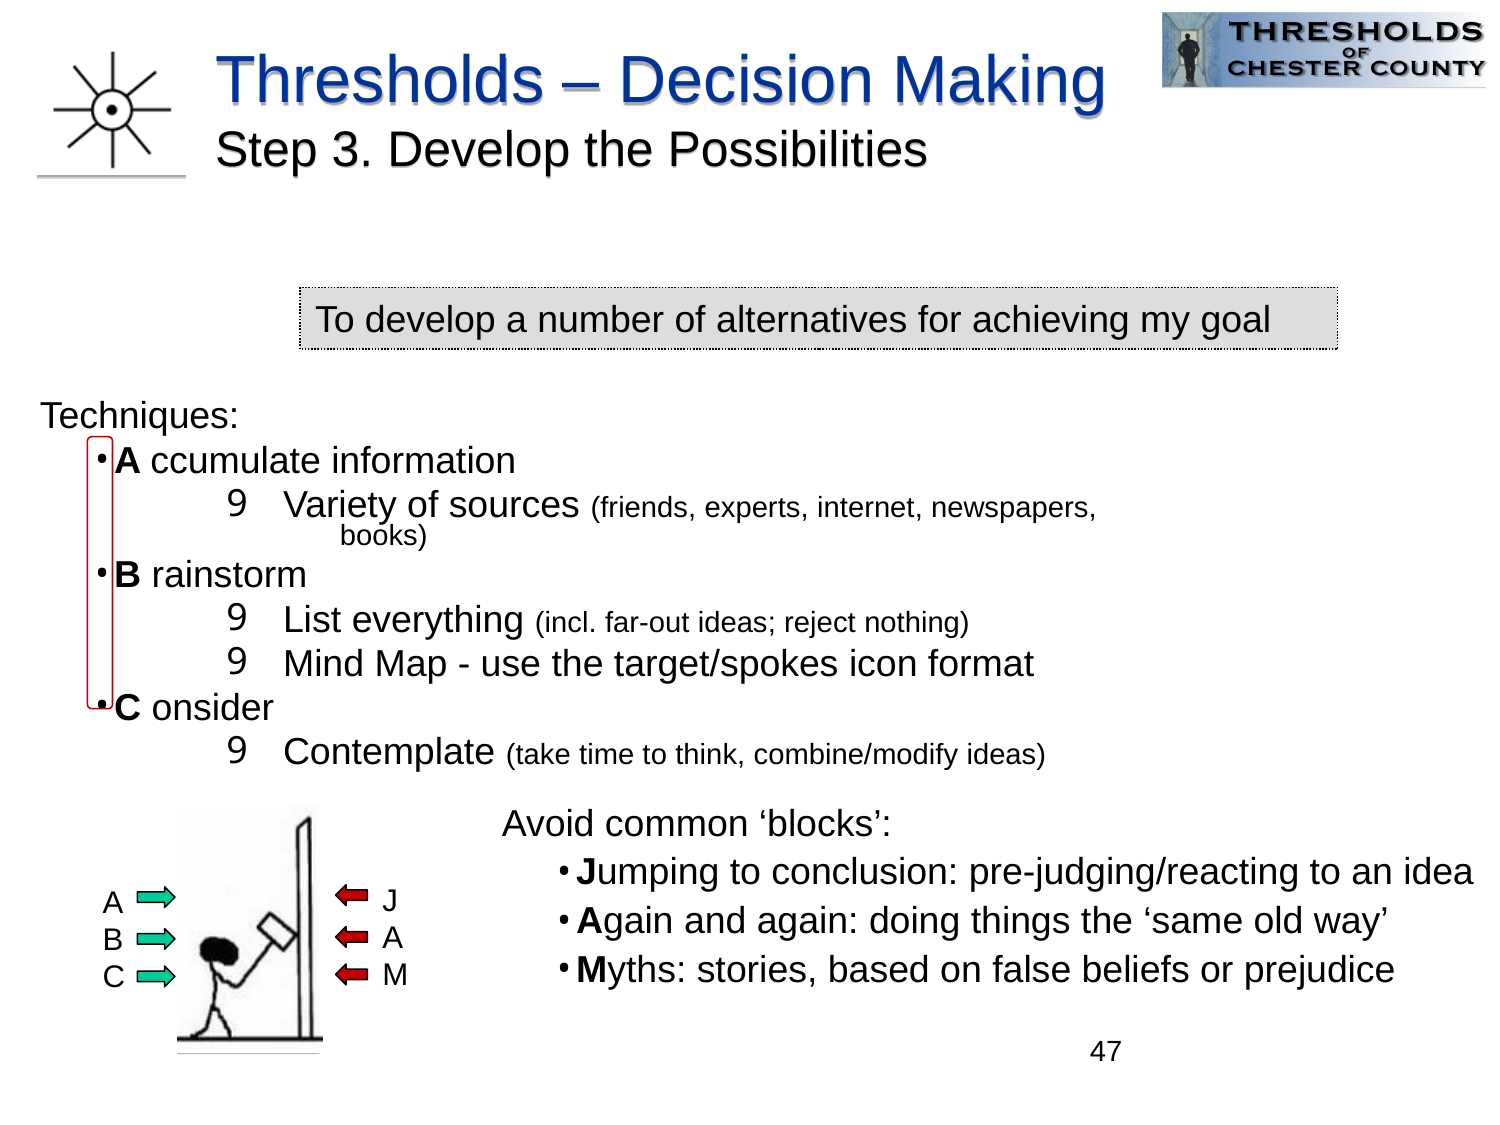

# Thresholds – Decision Making Step 3. Develop the Possibilities
To develop a number of alternatives for achieving my goal
Techniques:
A ccumulate information
Variety of sources (friends, experts, internet, newspapers, books)
B rainstorm
List everything (incl. far-out ideas; reject nothing)
Mind Map - use the target/spokes icon format
C onsider
Contemplate (take time to think, combine/modify ideas)
Avoid common ‘blocks’:
Jumping to conclusion: pre-judging/reacting to an idea
Again and again: doing things the ‘same old way’
Myths: stories, based on false beliefs or prejudice
JAM
A
B
C
28